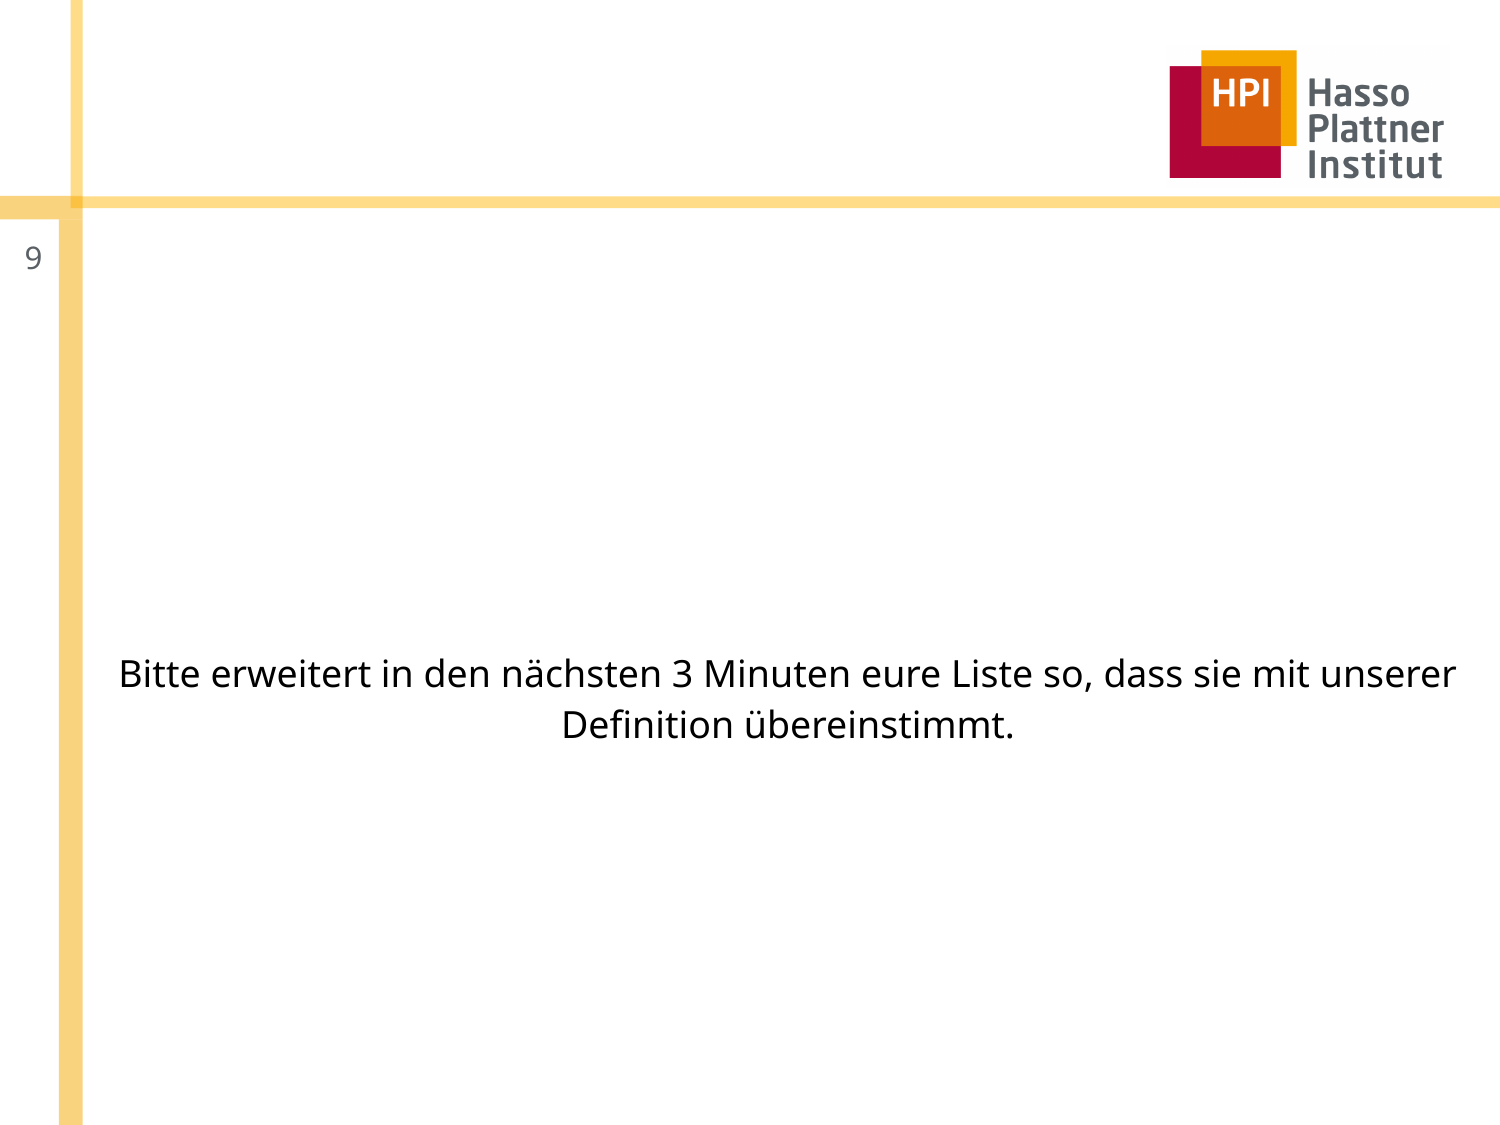

#
9
Bitte erweitert in den nächsten 3 Minuten eure Liste so, dass sie mit unserer Definition übereinstimmt.